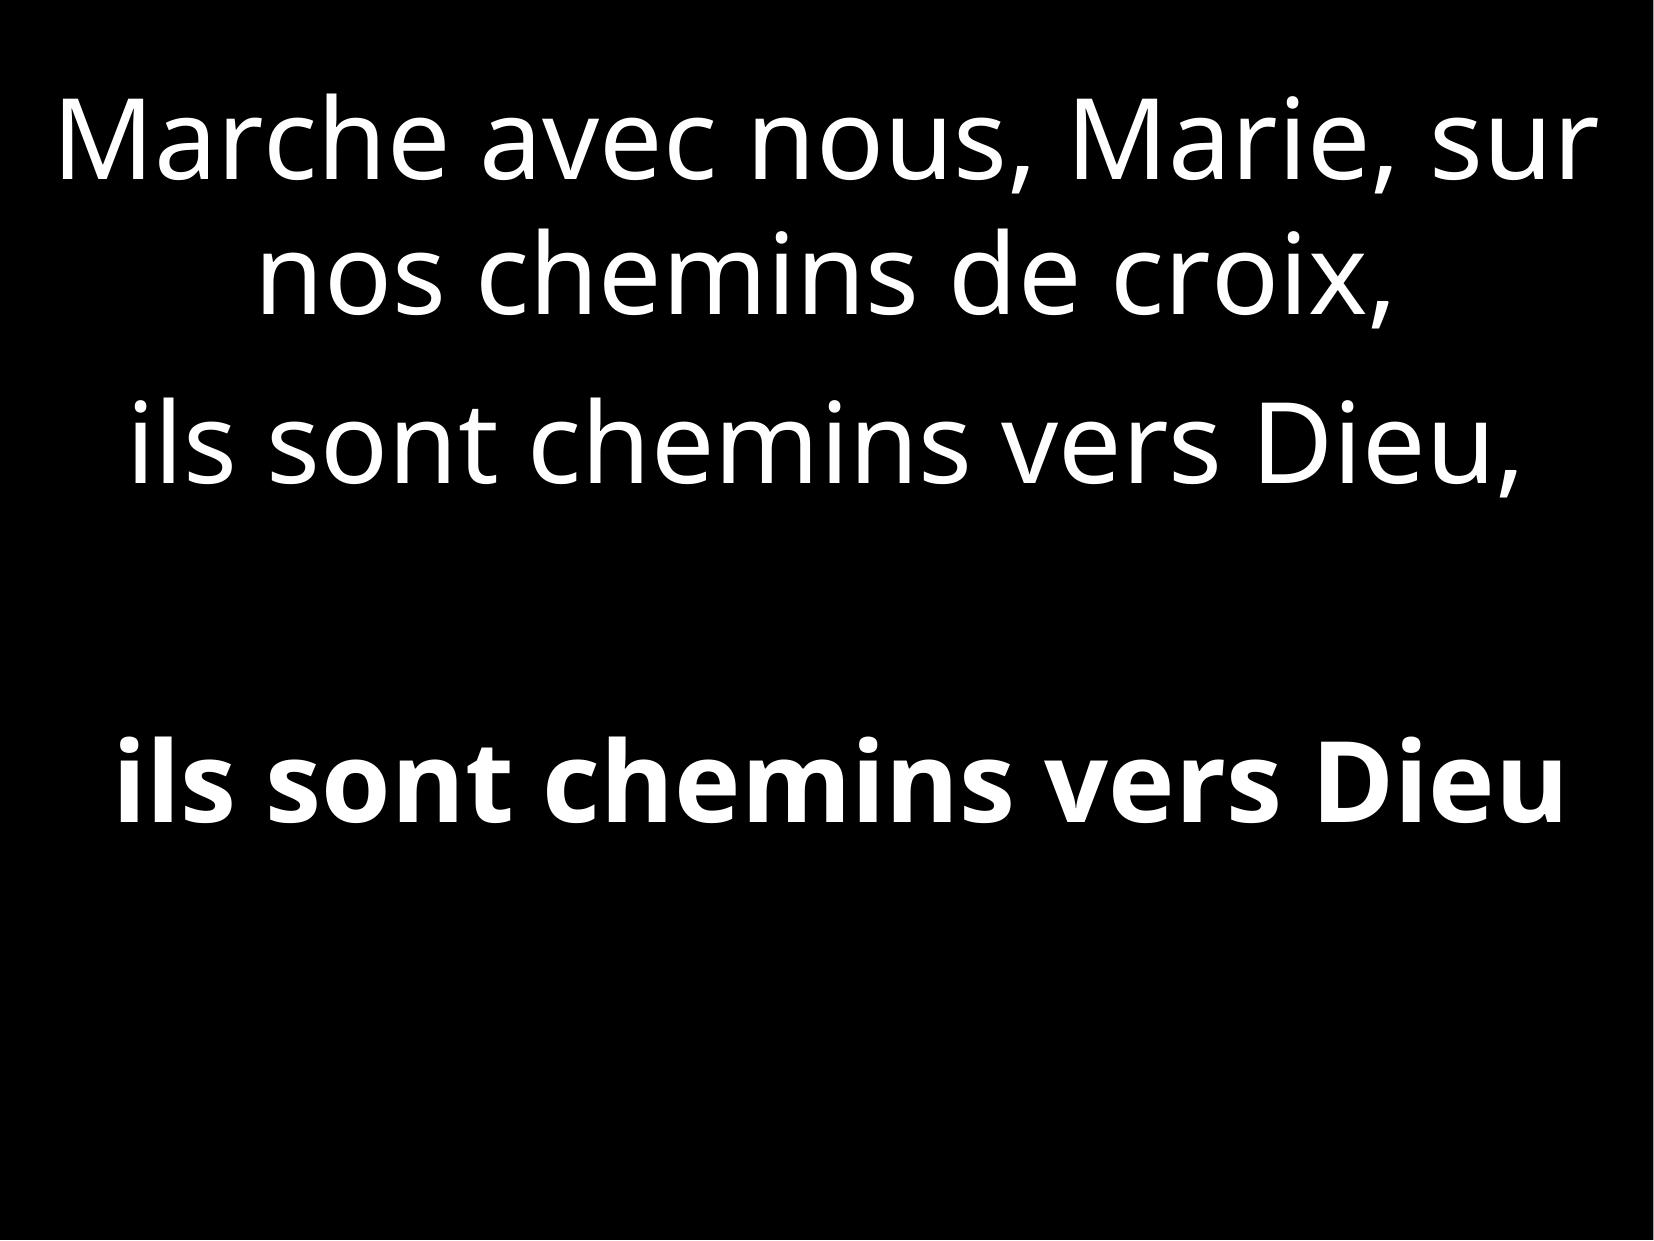

# Marche avec nous, Marie, sur nos chemins de croix,
ils sont chemins vers Dieu,
 ils sont chemins vers Dieu